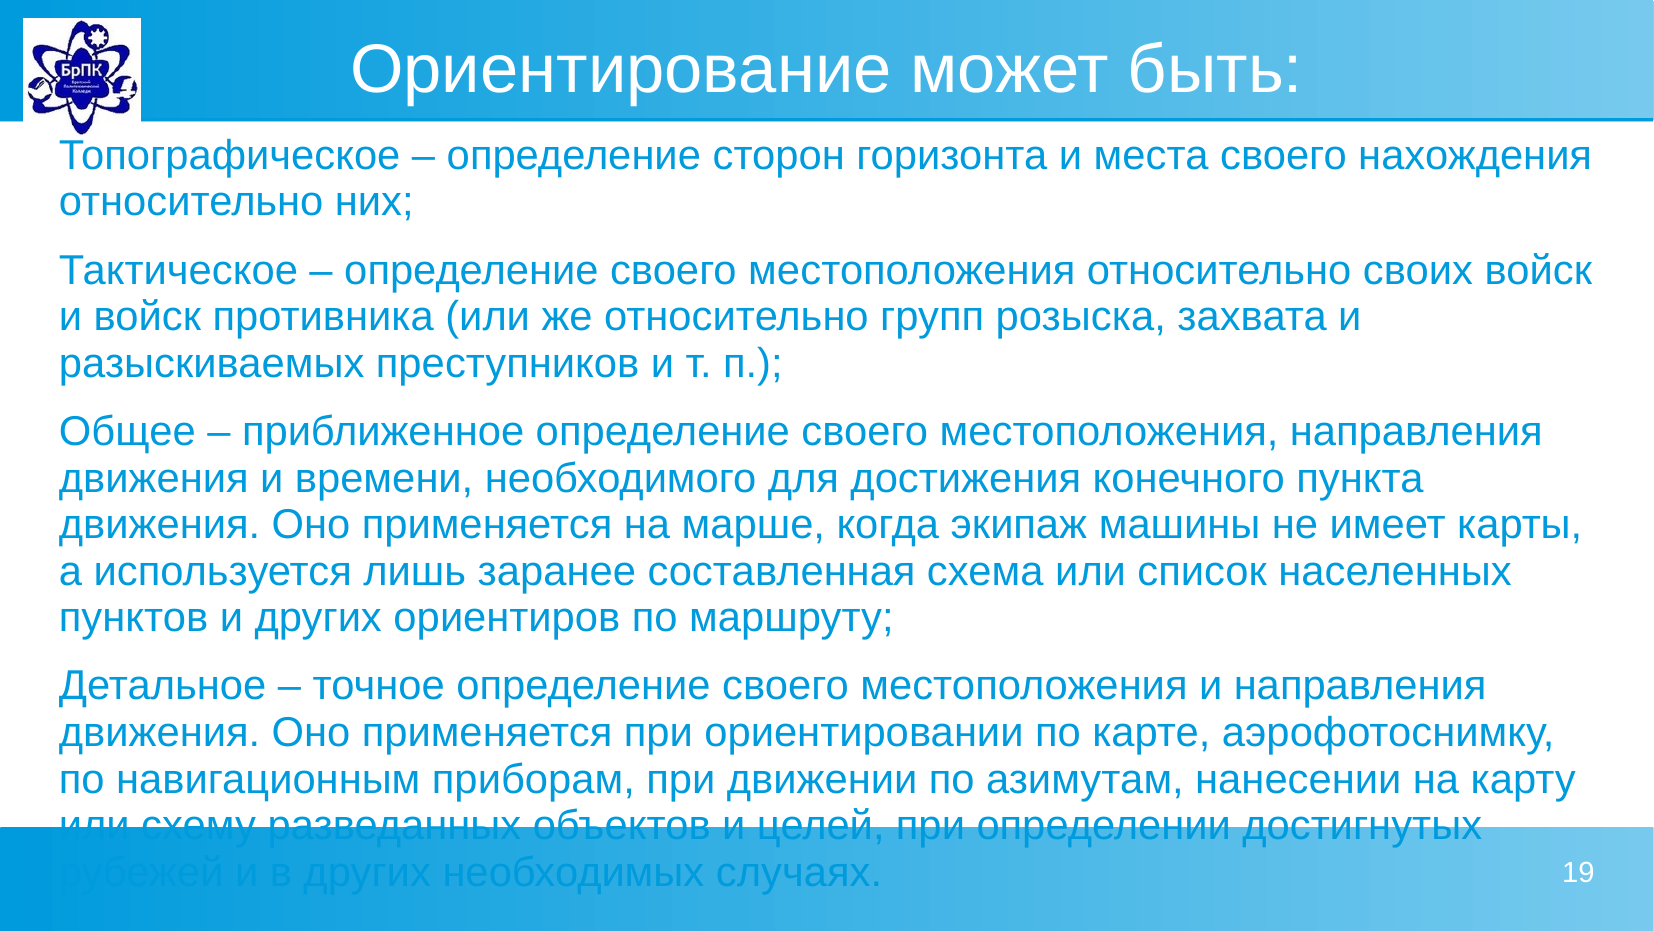

# Ориентирование может быть:
Топографическое – определение сторон горизонта и места своего нахождения относительно них;
Тактическое – определение своего местоположения относительно своих войск и войск противника (или же относительно групп розыска, захвата и разыскиваемых преступников и т. п.);
Общее – приближенное определение своего местоположения, направления движения и времени, необходимого для достижения конечного пункта движения. Оно применяется на марше, когда экипаж машины не имеет карты, а используется лишь заранее составленная схема или список населенных пунктов и других ориентиров по маршруту;
Детальное – точное определение своего местоположения и направления движения. Оно применяется при ориентировании по карте, аэрофотоснимку, по навигационным приборам, при движении по азимутам, нанесении на карту или схему разведанных объектов и целей, при определении достигнутых рубежей и в других необходимых случаях.
19